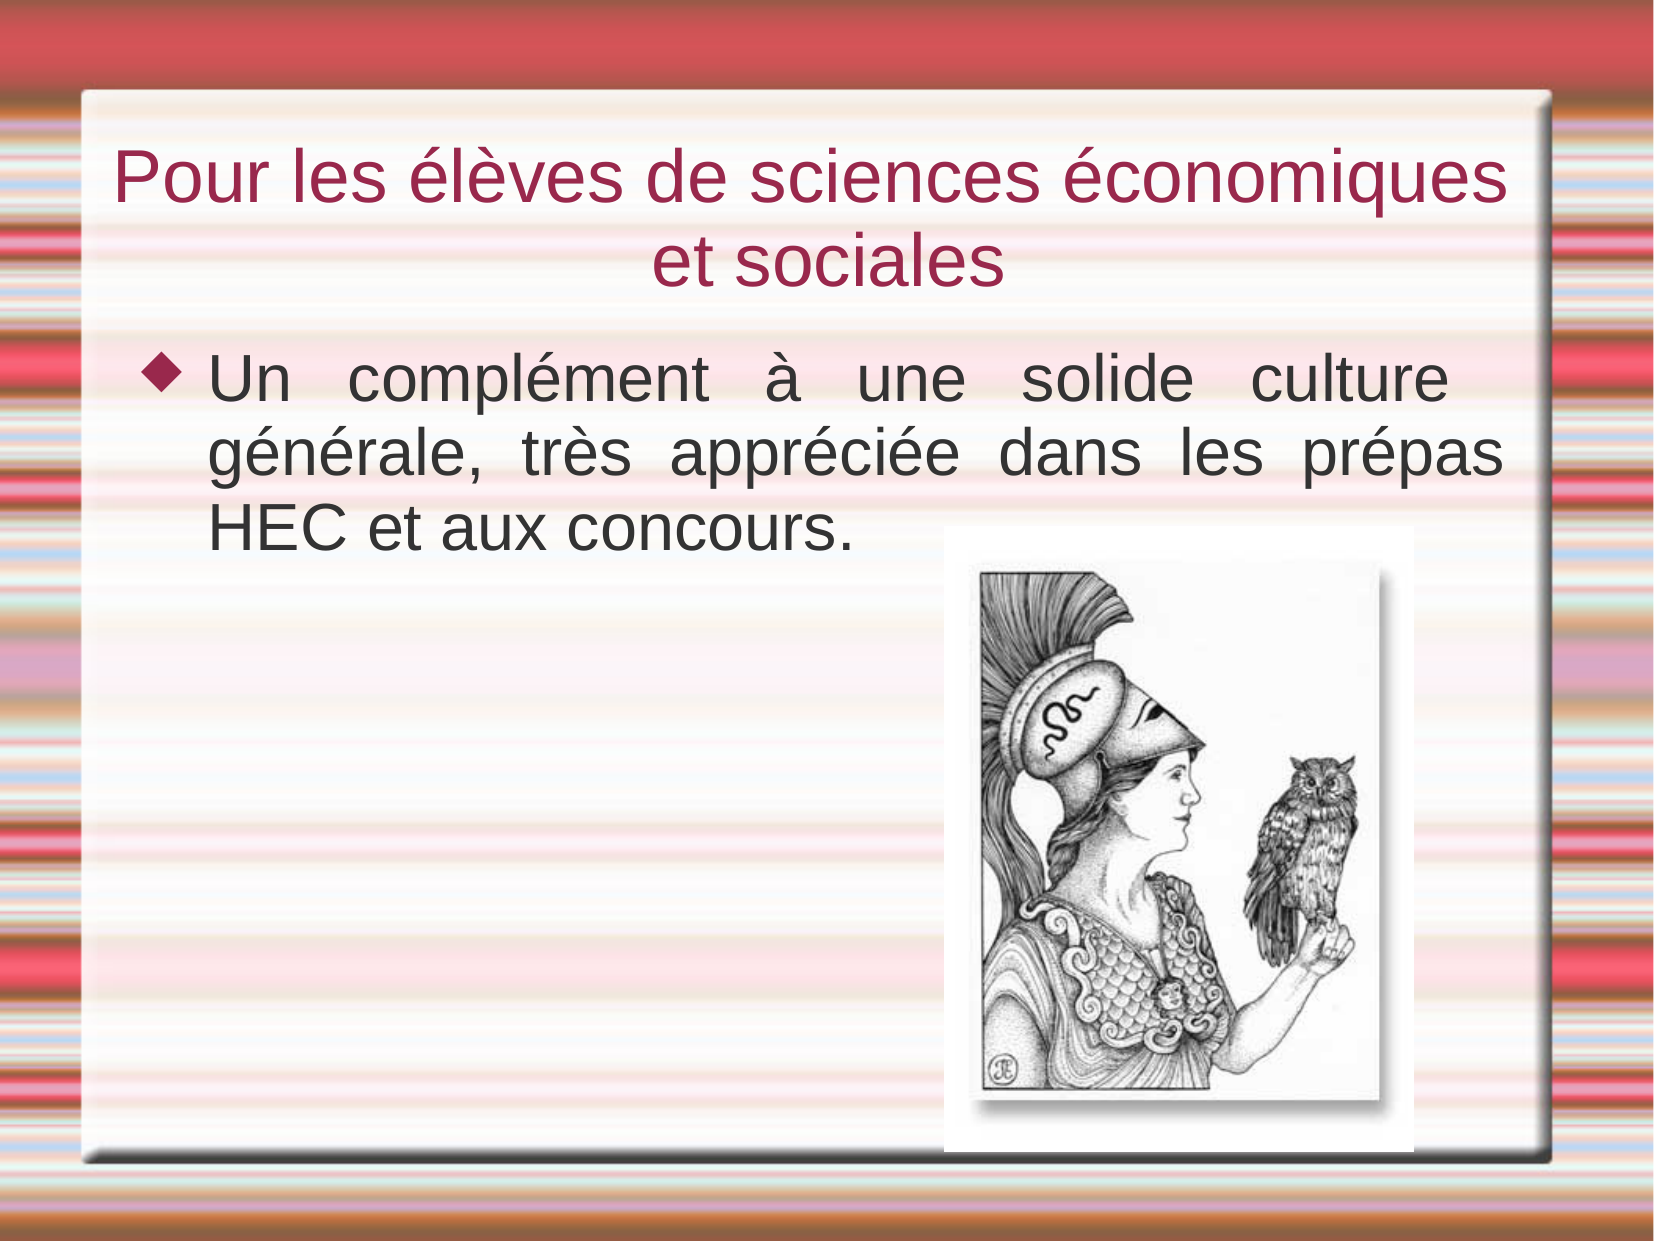

# Pour les élèves de sciences économiques et sociales
Un complément à une solide culture générale, très appréciée dans les prépas HEC et aux concours.